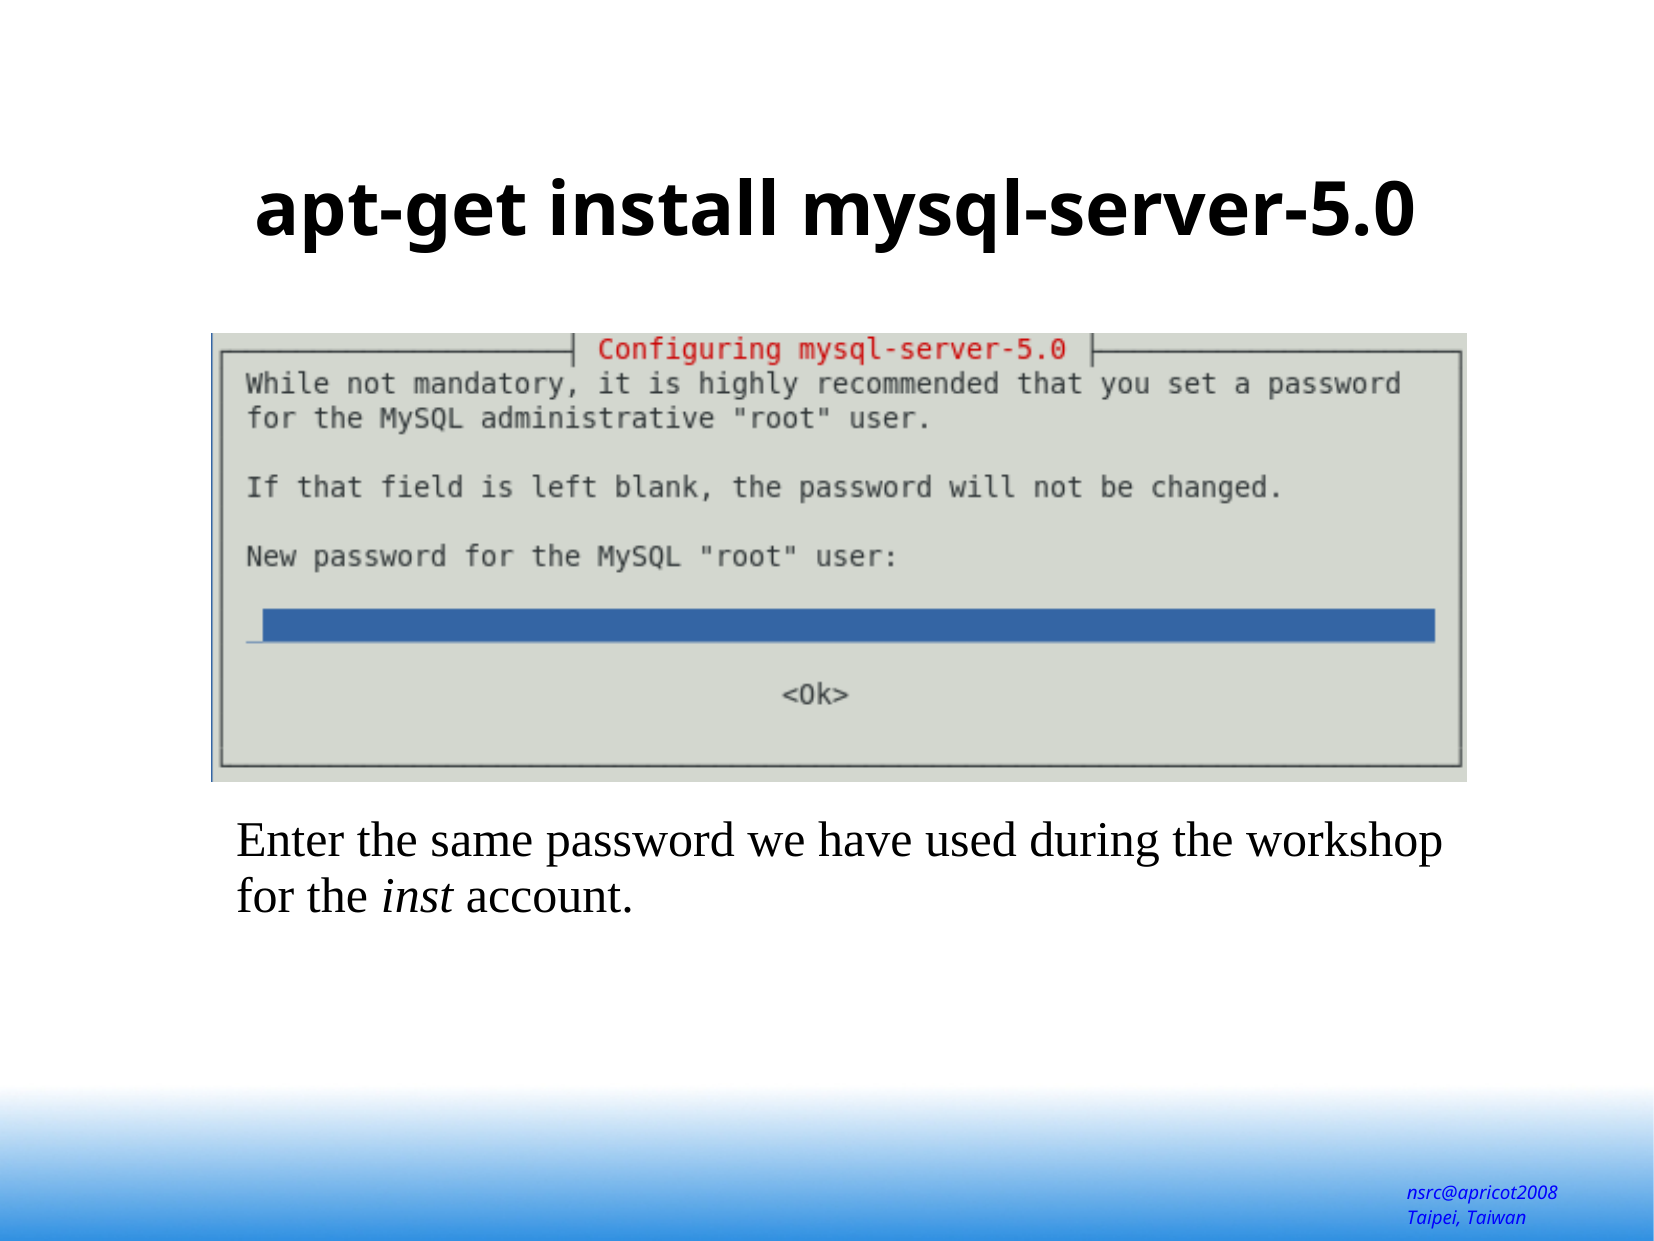

# apt-get install mysql-server-5.0
Enter the same password we have used during the workshop
for the inst account.